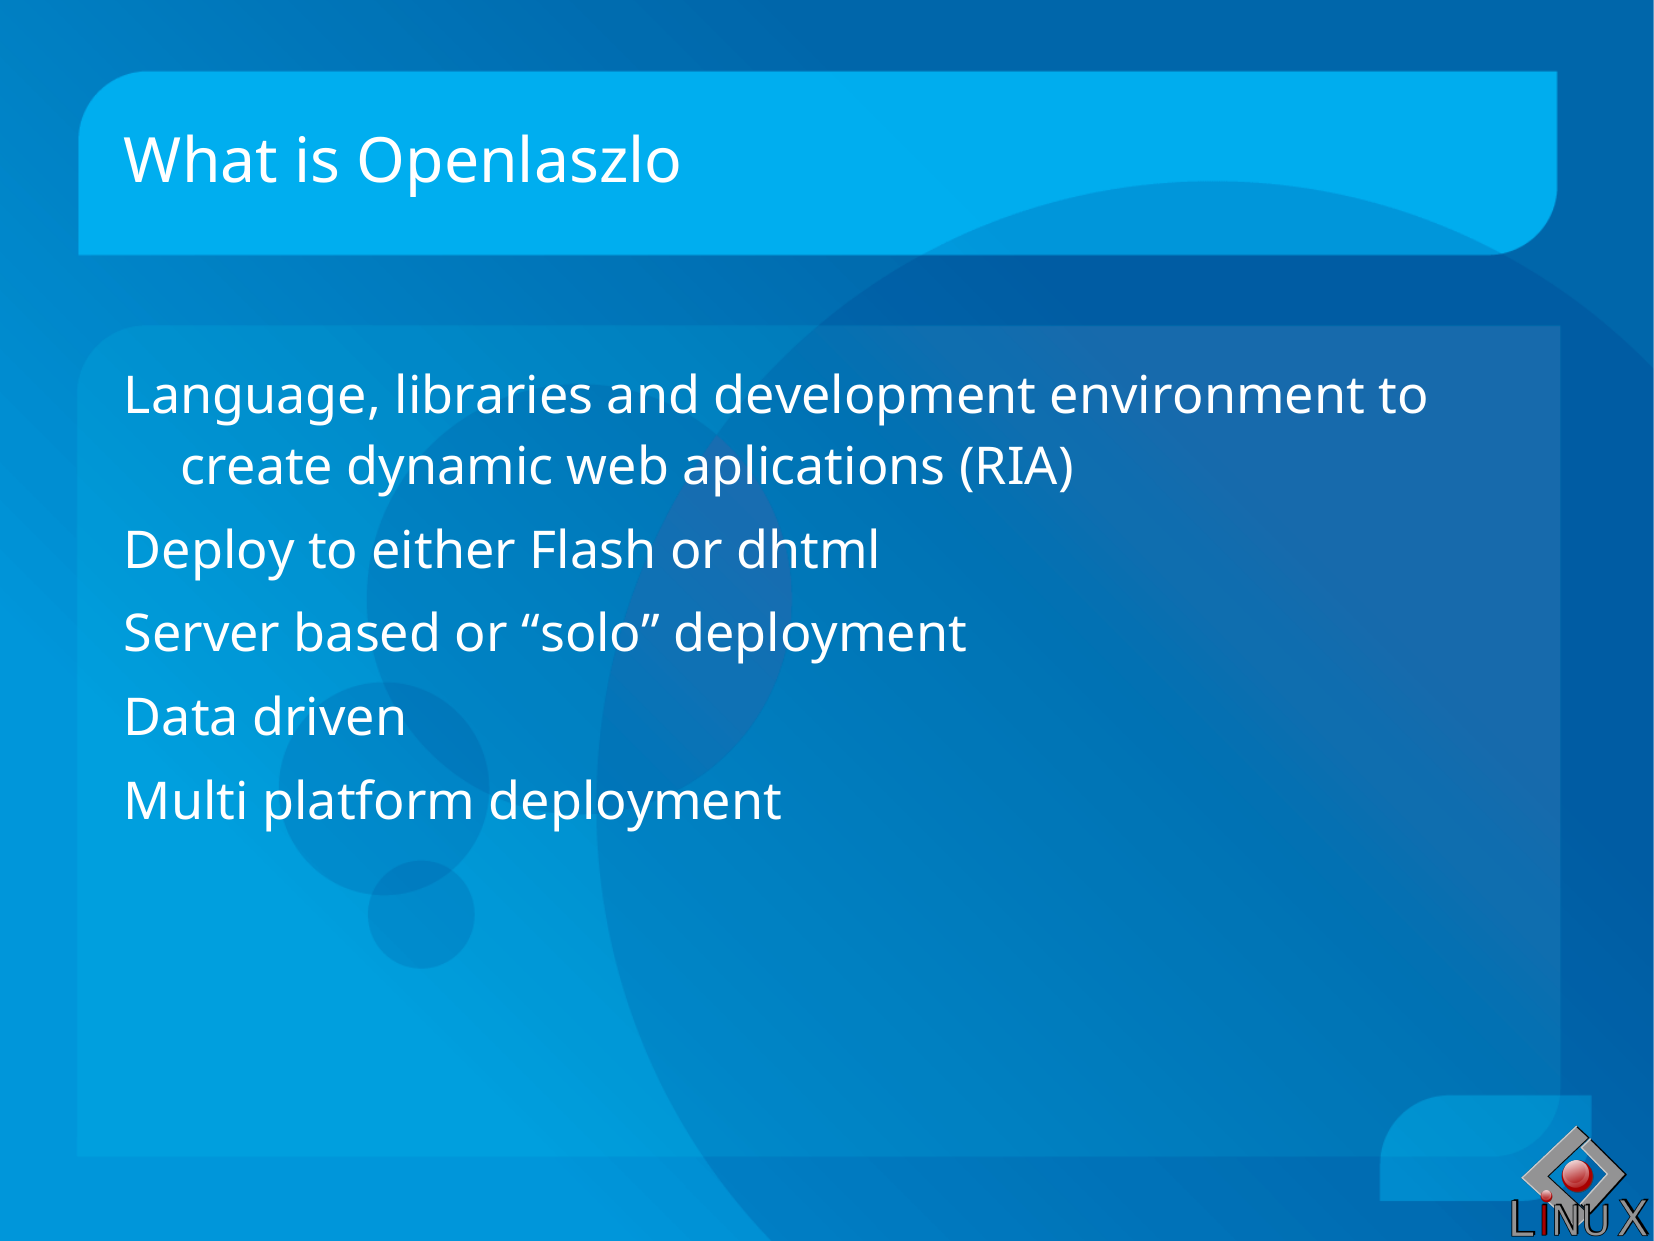

# What is Openlaszlo
Language, libraries and development environment to create dynamic web aplications (RIA)
Deploy to either Flash or dhtml
Server based or “solo” deployment
Data driven
Multi platform deployment